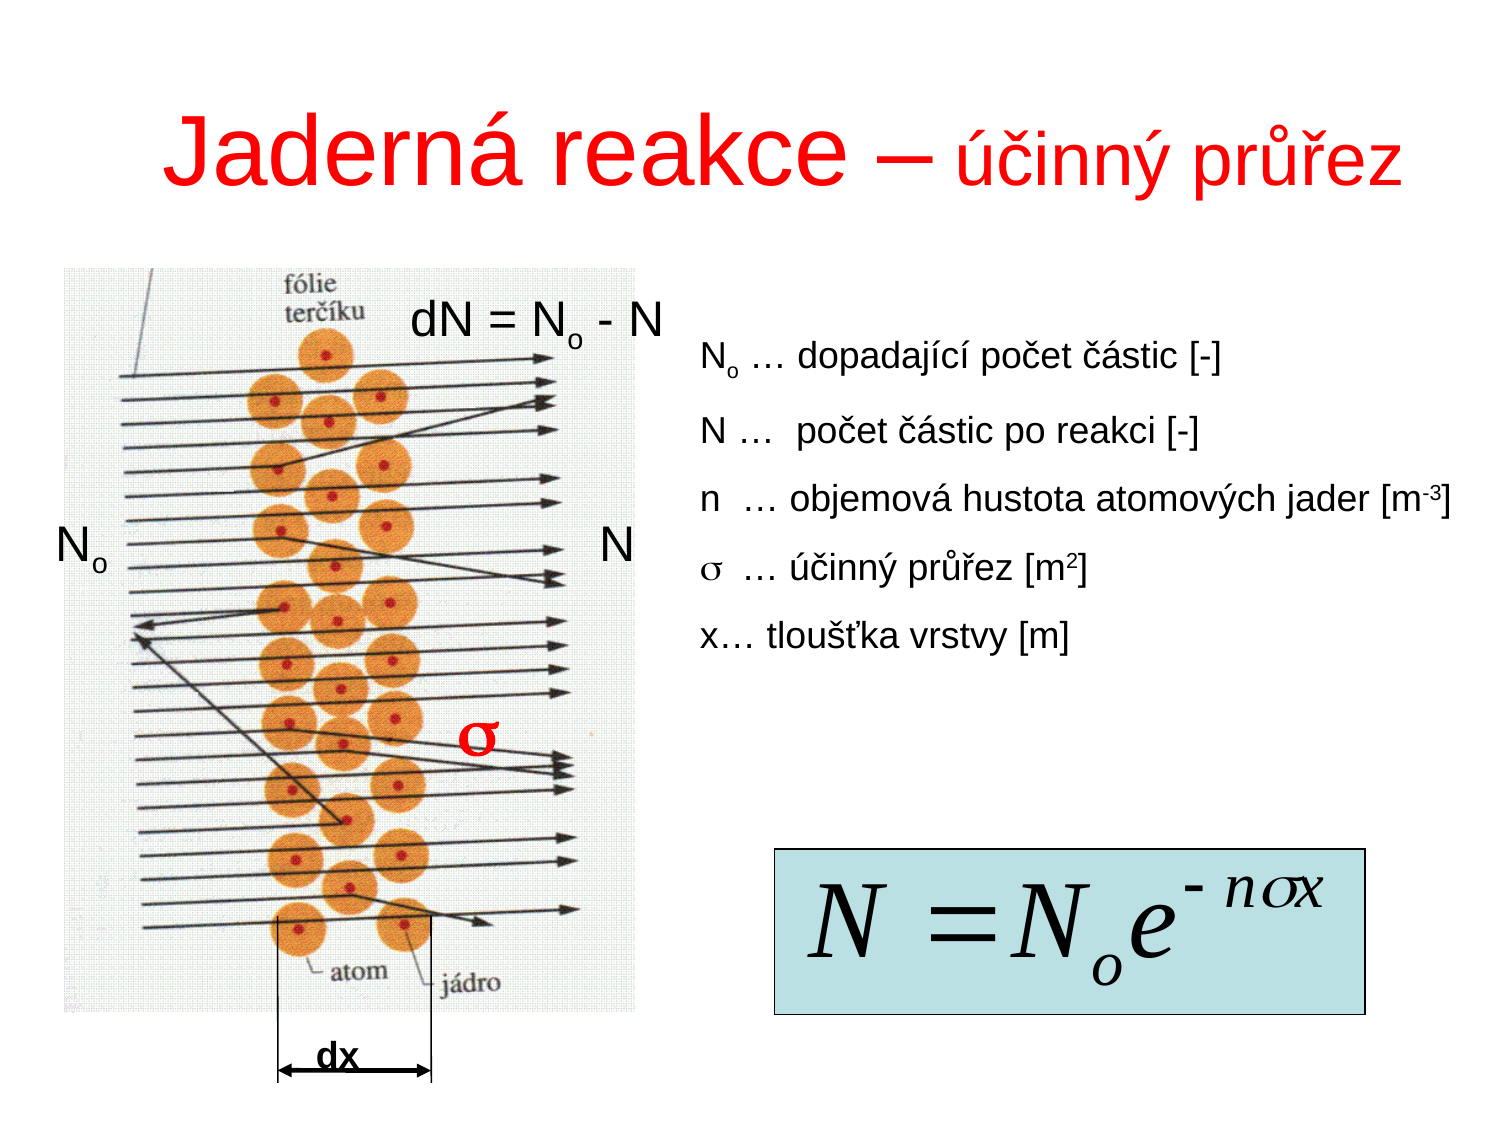

Jaderná reakce – účinný průřez
No … dopadající počet částic [-]
N … počet částic po reakci [-]
n … objemová hustota atomových jader [m-3]
… účinný průřez [m2]
x… tloušťka vrstvy [m]
dN = No - N
No
N

dx